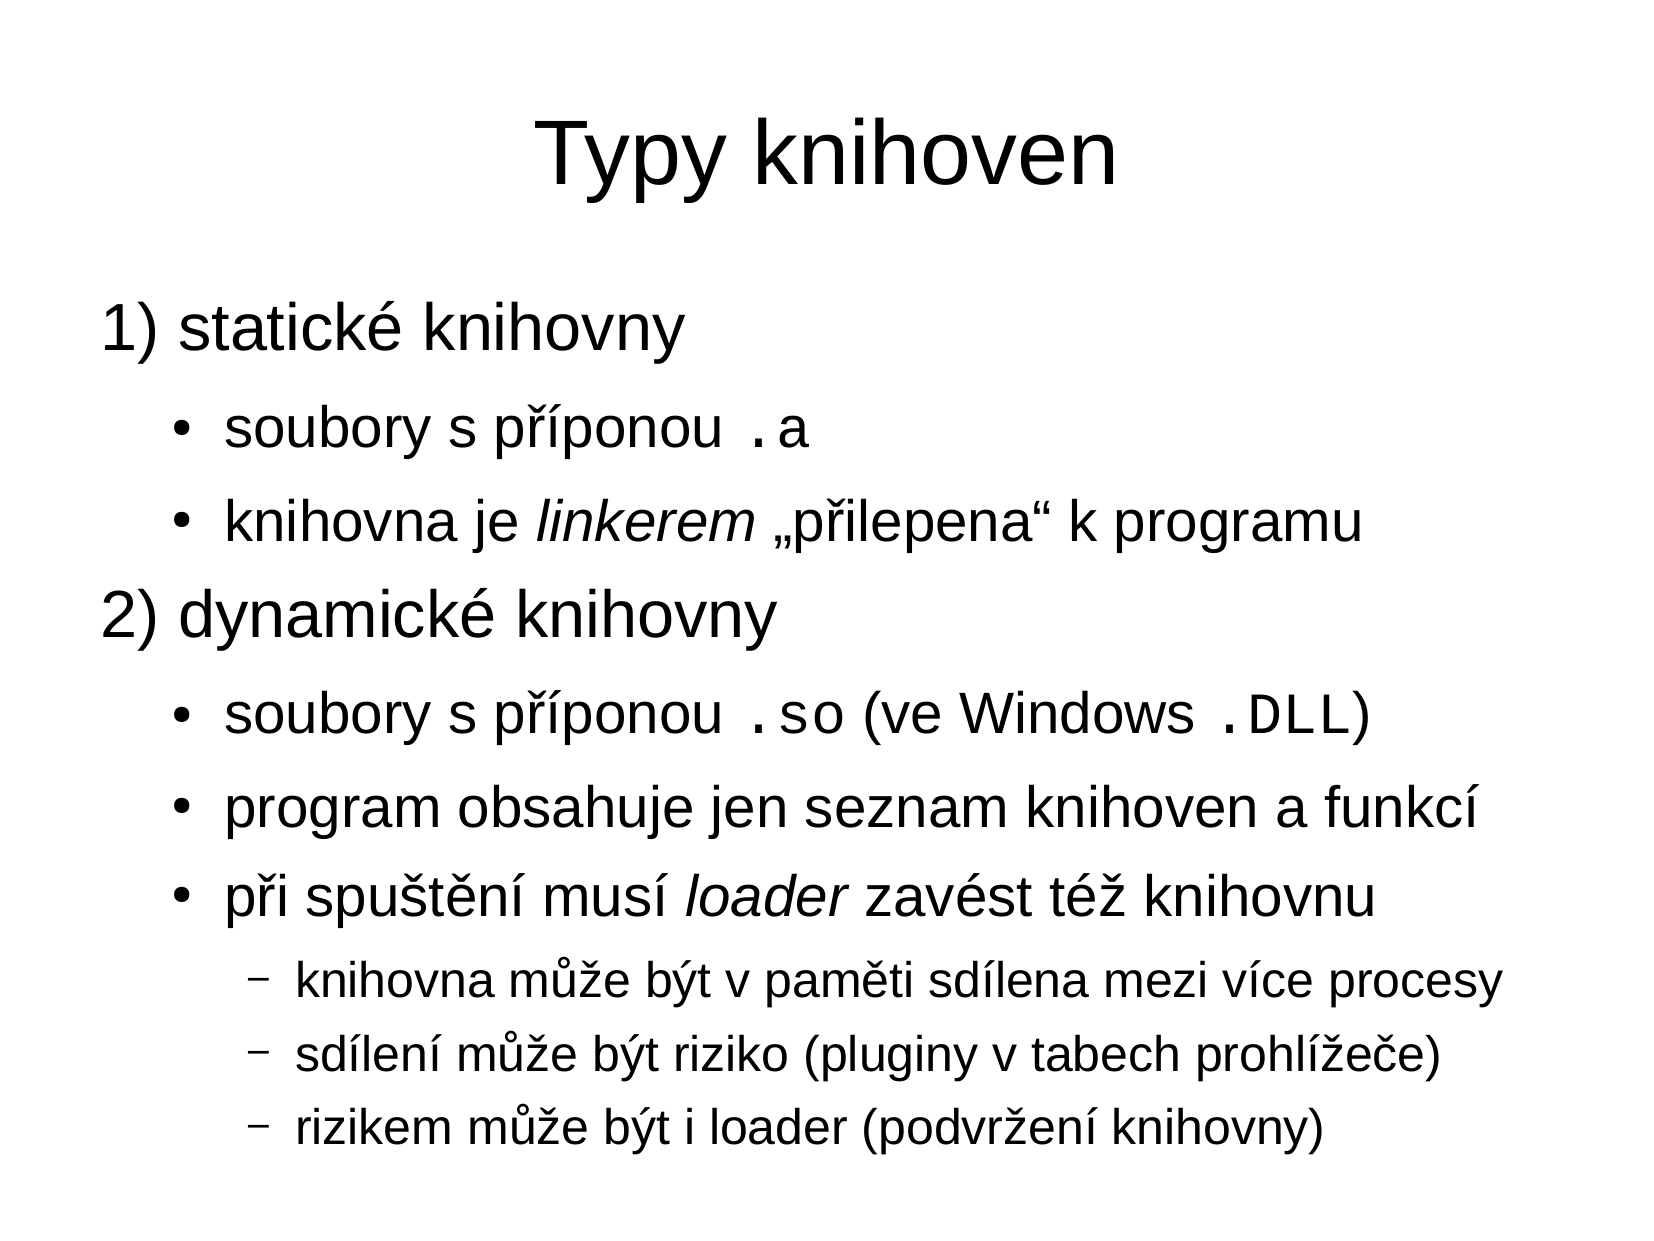

# Typy knihoven
 statické knihovny
soubory s příponou .a
knihovna je linkerem „přilepena“ k programu
 dynamické knihovny
soubory s příponou .so (ve Windows .DLL)
program obsahuje jen seznam knihoven a funkcí
při spuštění musí loader zavést též knihovnu
knihovna může být v paměti sdílena mezi více procesy
sdílení může být riziko (pluginy v tabech prohlížeče)
rizikem může být i loader (podvržení knihovny)